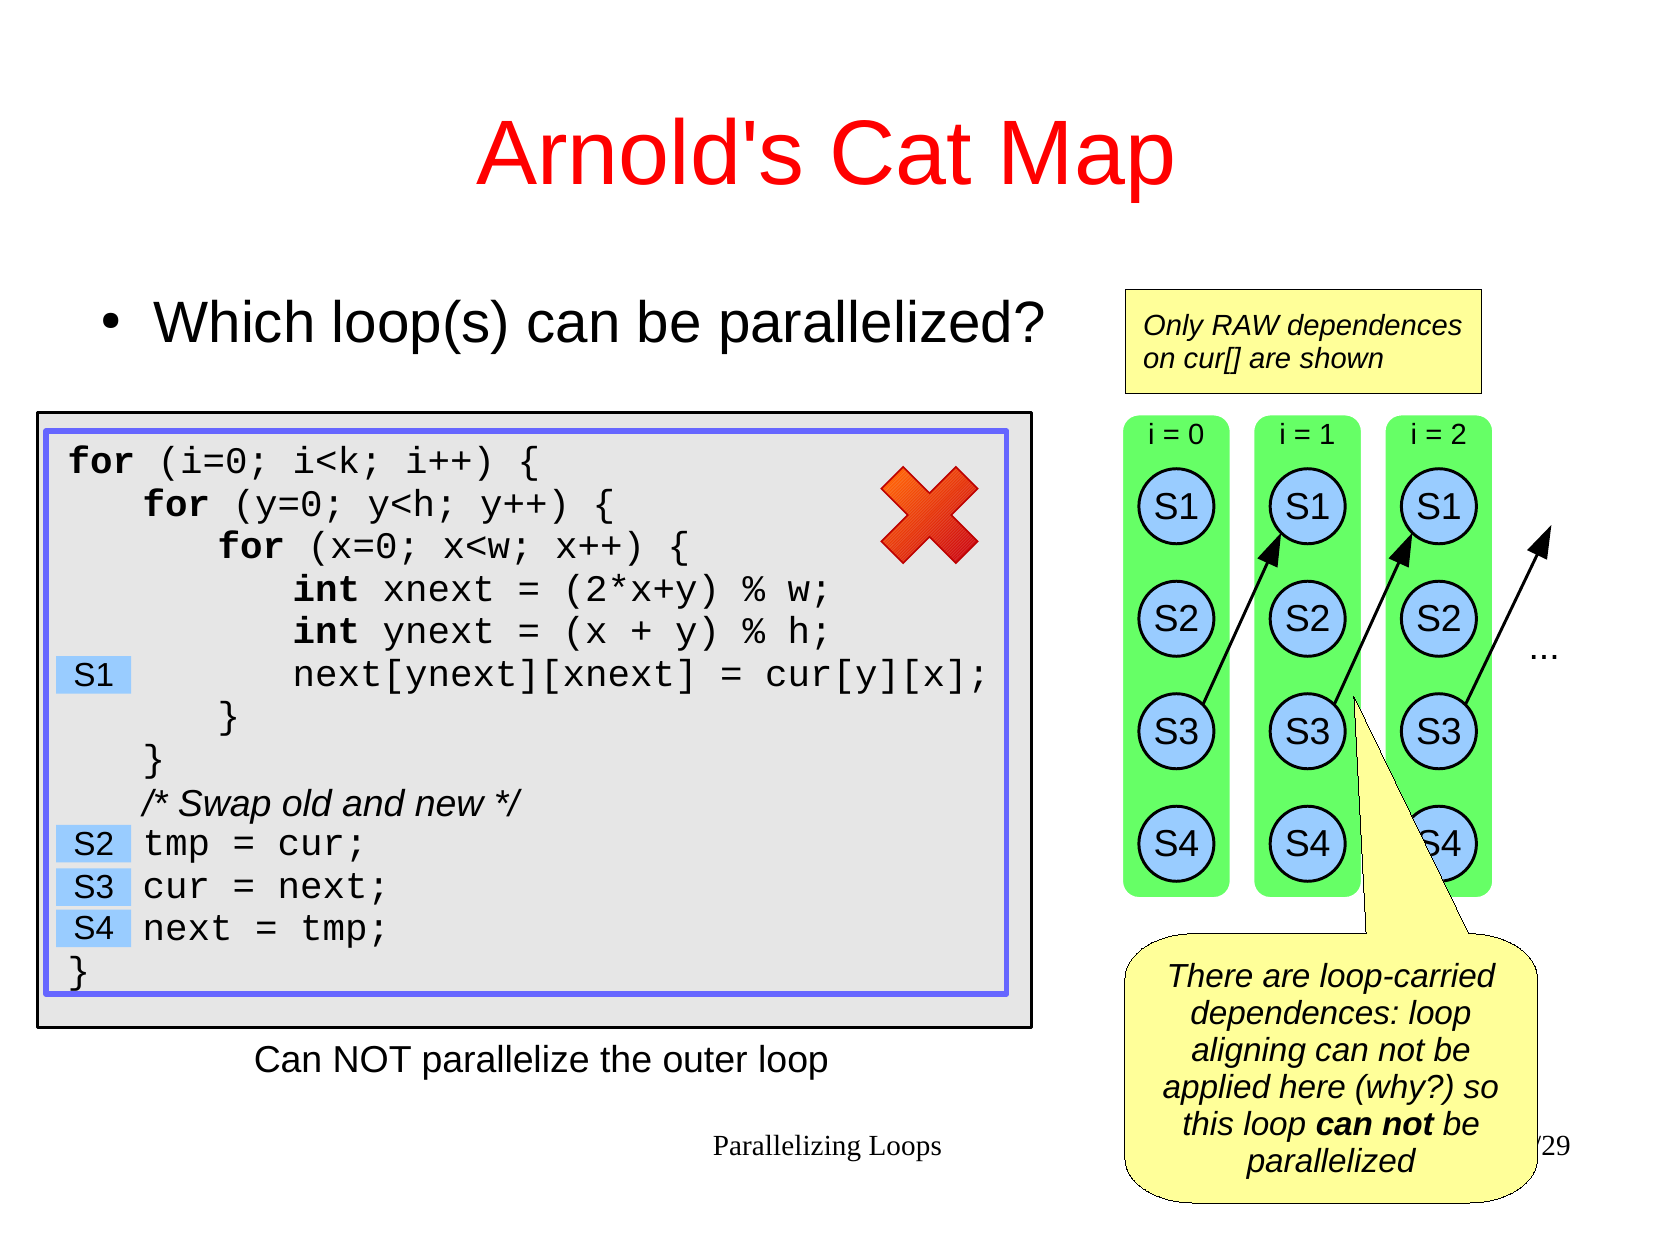

# Arnold's Cat Map
Only RAW dependences on cur[] are shown
Which loop(s) can be parallelized?
for (i=0; i<k; i++) {
	for (y=0; y<h; y++) {
		for (x=0; x<w; x++) {
			int xnext = (2*x+y) % w;
			int ynext = (x + y) % h;
			next[ynext][xnext] = cur[y][x];
		}
	}
	/* Swap old and new */
	tmp = cur;
	cur = next;
	next = tmp;
}
i = 0
i = 1
i = 2
S1
S1
S1
S2
S2
S2
...
S1
S3
S3
S3
S4
S4
S4
S2
S3
S4
There are loop-carried dependences: loop aligning can not be applied here (why?) so this loop can not be parallelized
Can NOT parallelize the outer loop
Parallelizing Loops
32